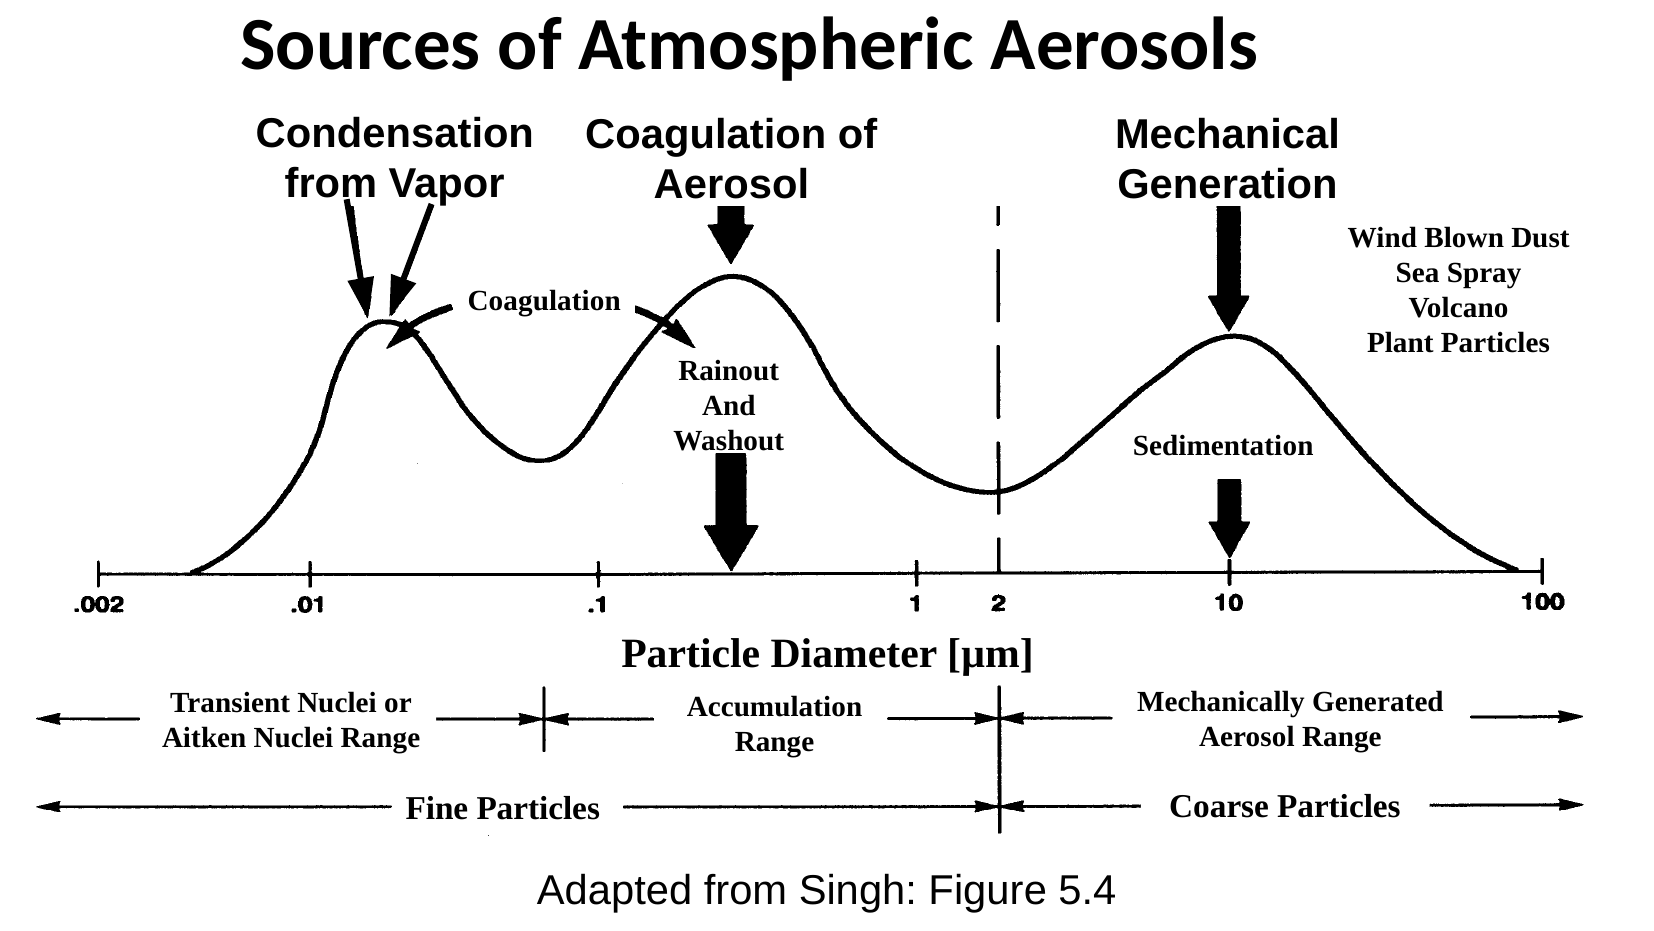

# Atmospheric (Aerosols) Particles
Sources of Atmospheric Aerosols
Condensation from Vapor
Condensation from Vapor
Coagulation of Aerosols
Mechanical
Generation
Coagulation of
Aerosol
Mechanical
Generation
Wind Blown Dust
Sea Spray
Volcano
Plant Particles
Coagulation
Rainout
And
Washout
Sedimentation
Particle Diameter [μm]
Mechanically Generated
Aerosol Range
Transient Nuclei or
Aitken Nuclei Range
Accumulation Range
Coarse Particles
Fine Particles
Adapted from Singh: Figure 5.4